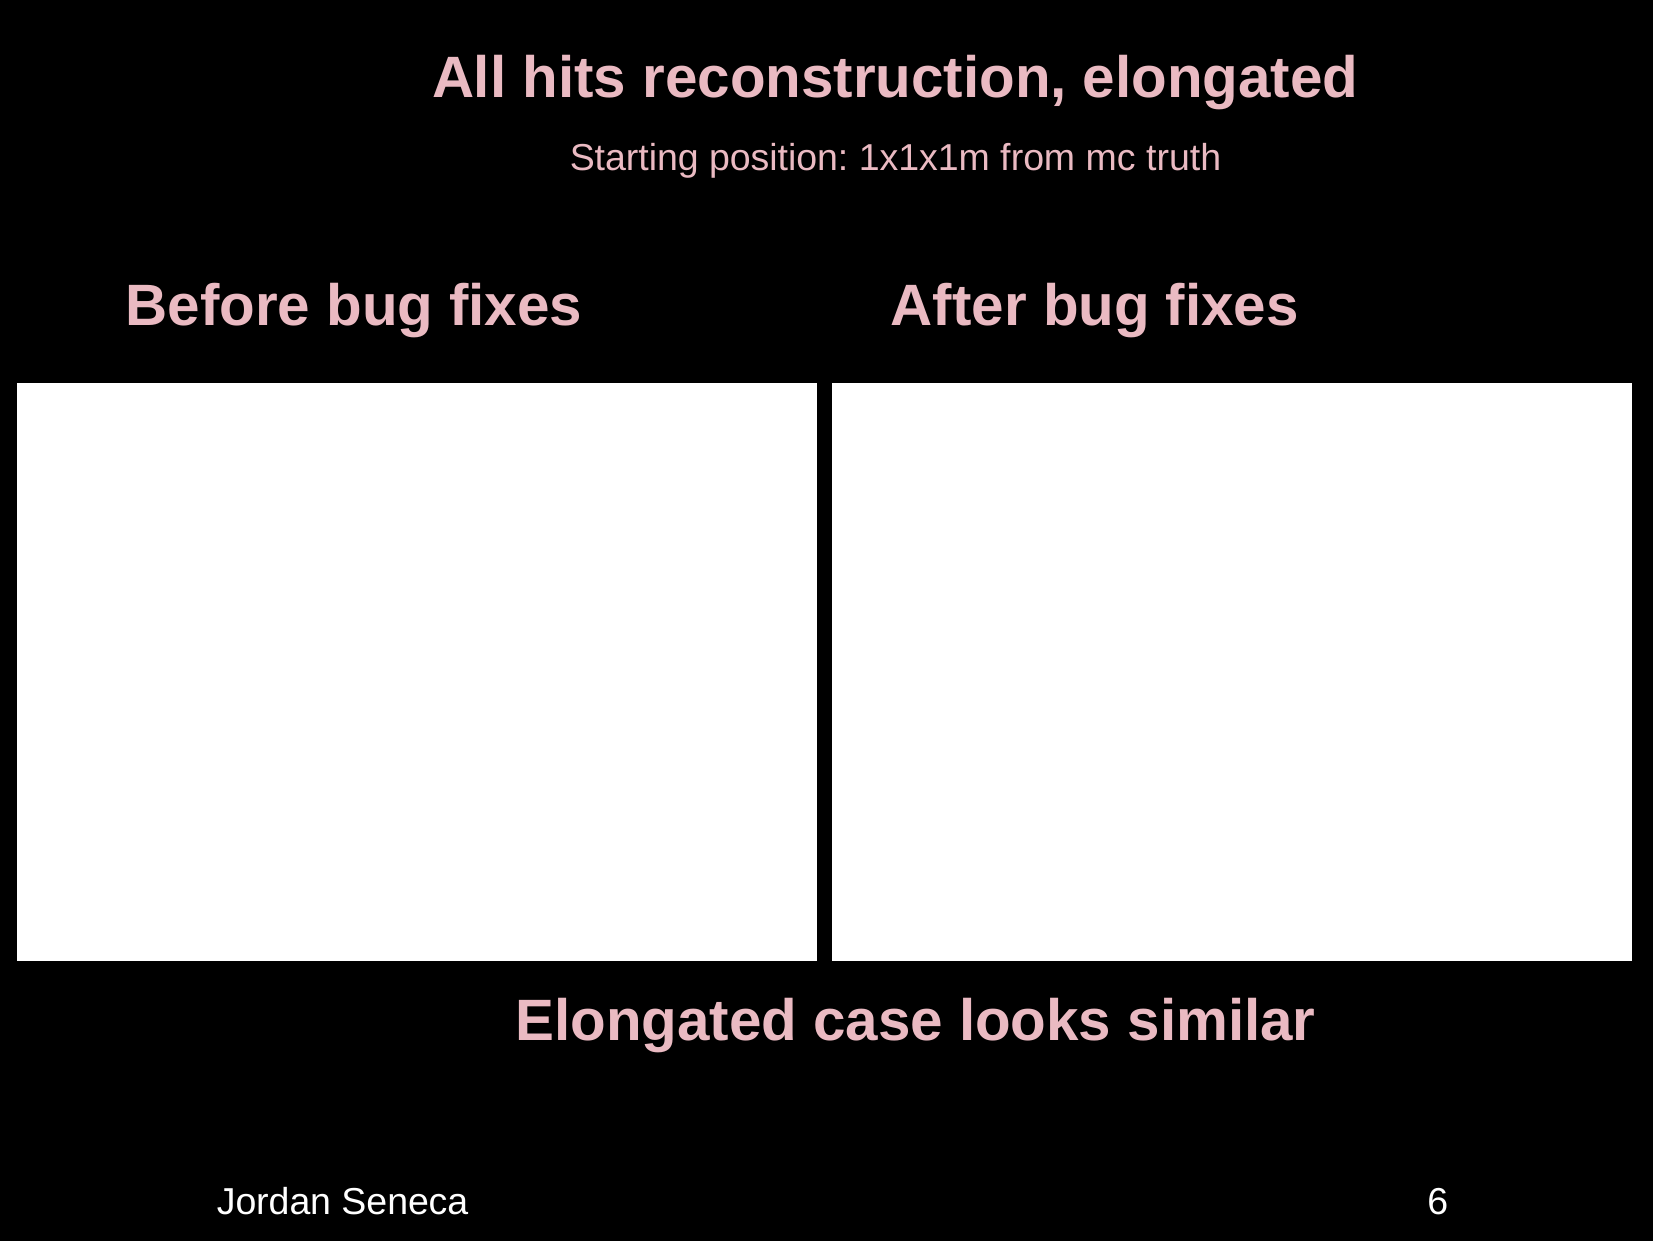

All hits reconstruction, elongated
Starting position: 1x1x1m from mc truth
Before bug fixes
After bug fixes
Elongated case looks similar